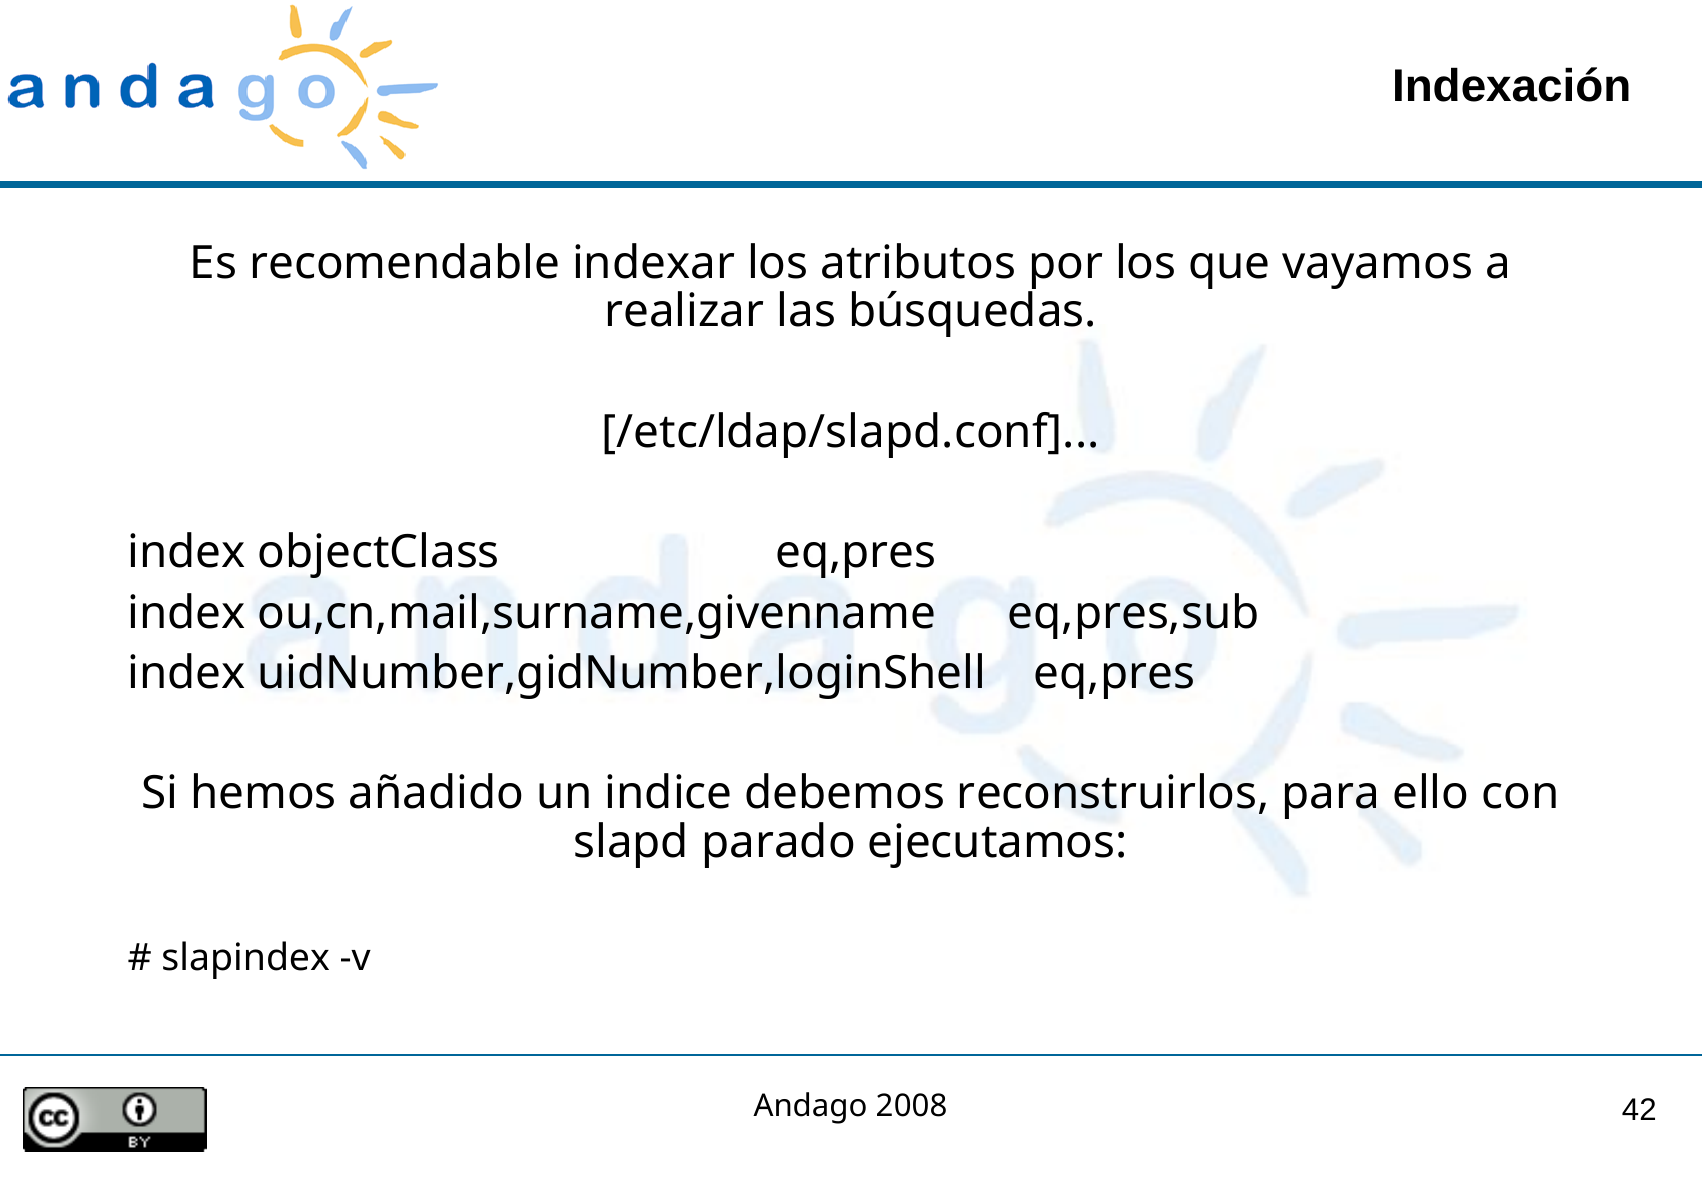

# Indexación
Es recomendable indexar los atributos por los que vayamos a realizar las búsquedas.
[/etc/ldap/slapd.conf]...
index objectClass eq,pres
index ou,cn,mail,surname,givenname eq,pres,sub
index uidNumber,gidNumber,loginShell eq,pres
Si hemos añadido un indice debemos reconstruirlos, para ello con slapd parado ejecutamos:
# slapindex -v